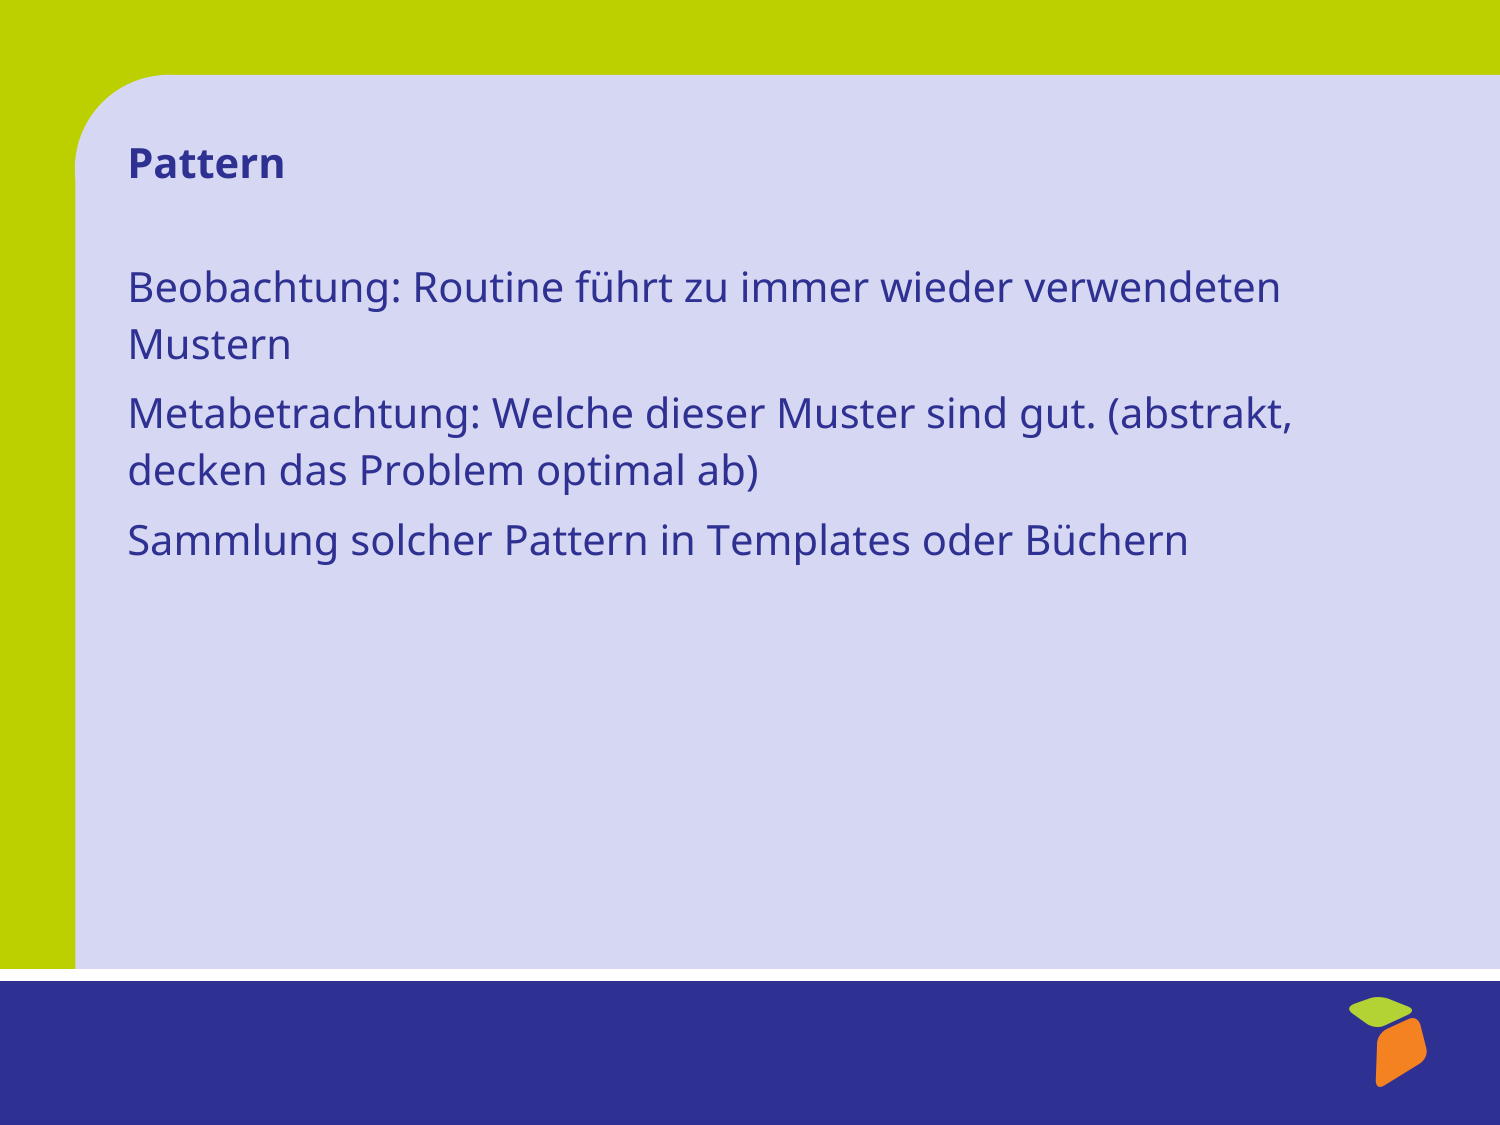

# Pattern
Beobachtung: Routine führt zu immer wieder verwendeten Mustern
Metabetrachtung: Welche dieser Muster sind gut. (abstrakt, decken das Problem optimal ab)
Sammlung solcher Pattern in Templates oder Büchern